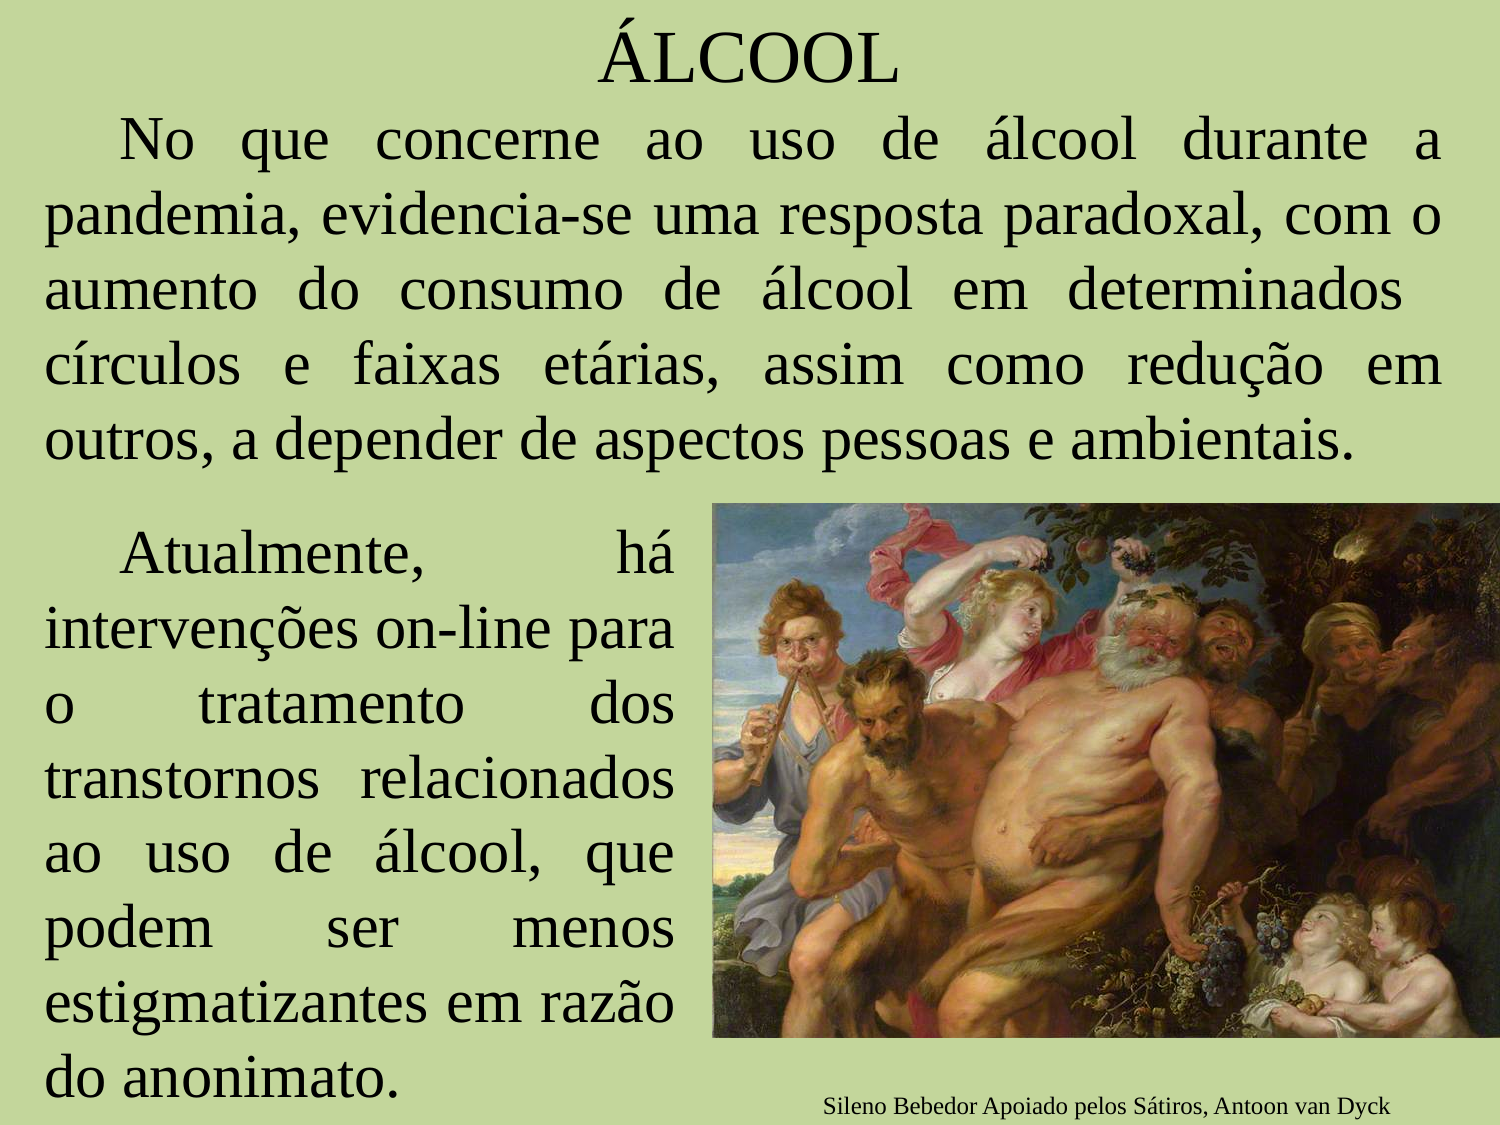

ÁLCOOL
No que concerne ao uso de álcool durante a pandemia, evidencia-se uma resposta paradoxal, com o aumento do consumo de álcool em determinados círculos e faixas etárias, assim como redução em outros, a depender de aspectos pessoas e ambientais.
Atualmente, há intervenções on-line para o tratamento dos transtornos relacionados ao uso de álcool, que podem ser menos estigmatizantes em razão do anonimato.
Sileno Bebedor Apoiado pelos Sátiros, Antoon van Dyck